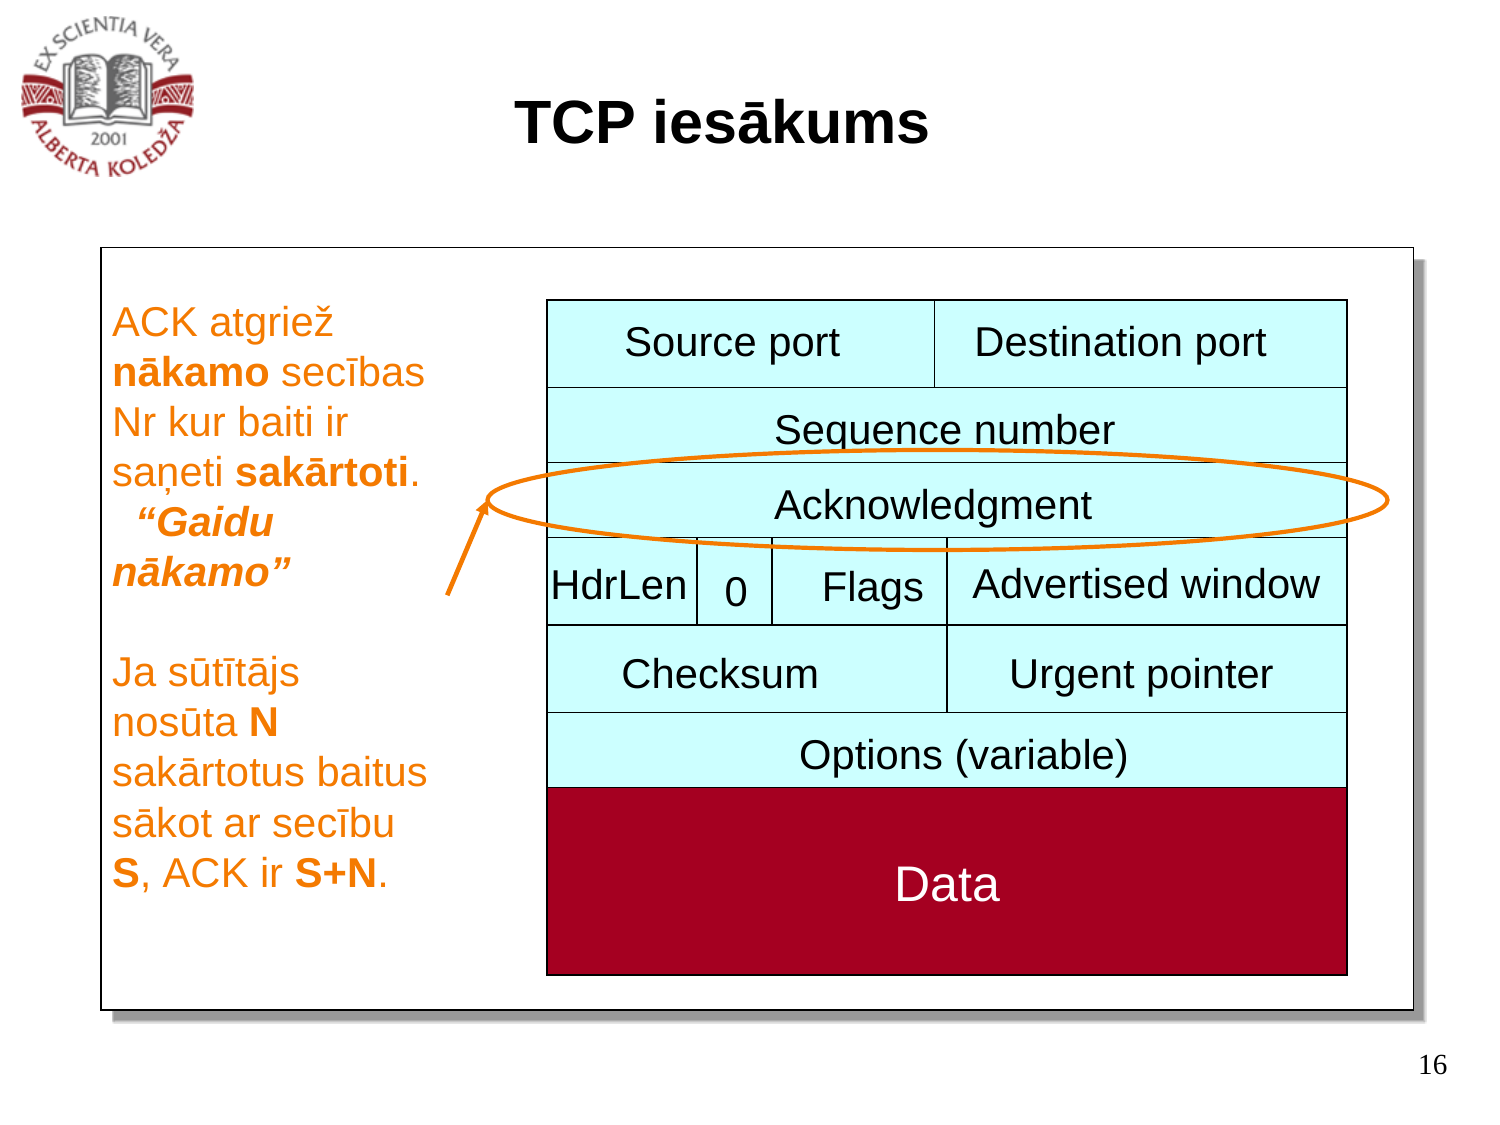

# TCP iesākums
ACK atgriež nākamo secības Nr kur baiti ir saņeti sakārtoti.
 “Gaidu nākamo”
Ja sūtītājs nosūta N sakārtotus baitus sākot ar secību S, ACK ir S+N.
Source port
Destination port
Sequence number
Acknowledgment
Advertised window
HdrLen
Flags
0
Checksum
Urgent pointer
Options (variable)
Data